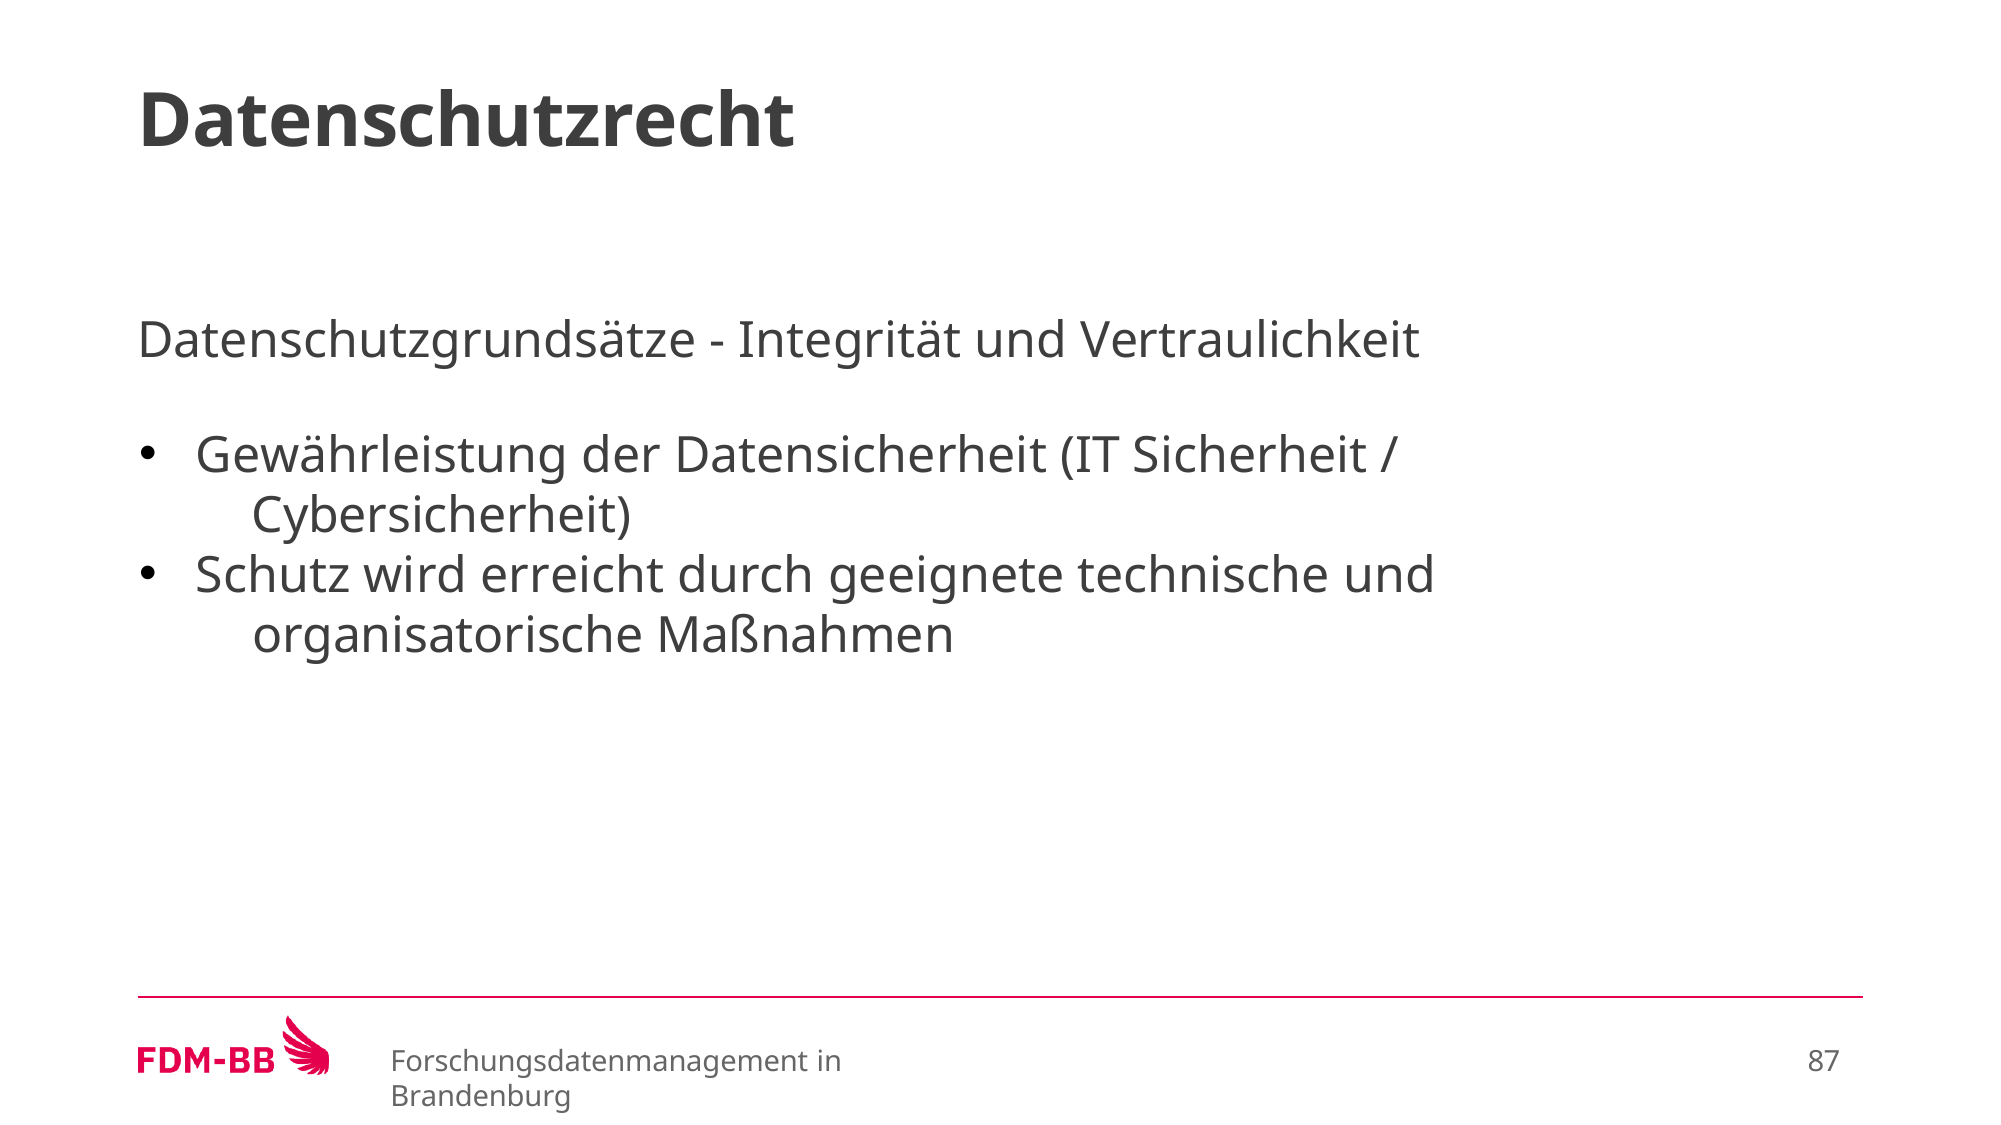

# Datenschutzrecht
Datenschutzgrundsätze - Integrität und Vertraulichkeit
Gewährleistung der Datensicherheit (IT Sicherheit / Cybersicherheit)
Schutz wird erreicht durch geeignete technische und organisatorische Maßnahmen
Forschungsdatenmanagement in Brandenburg
87